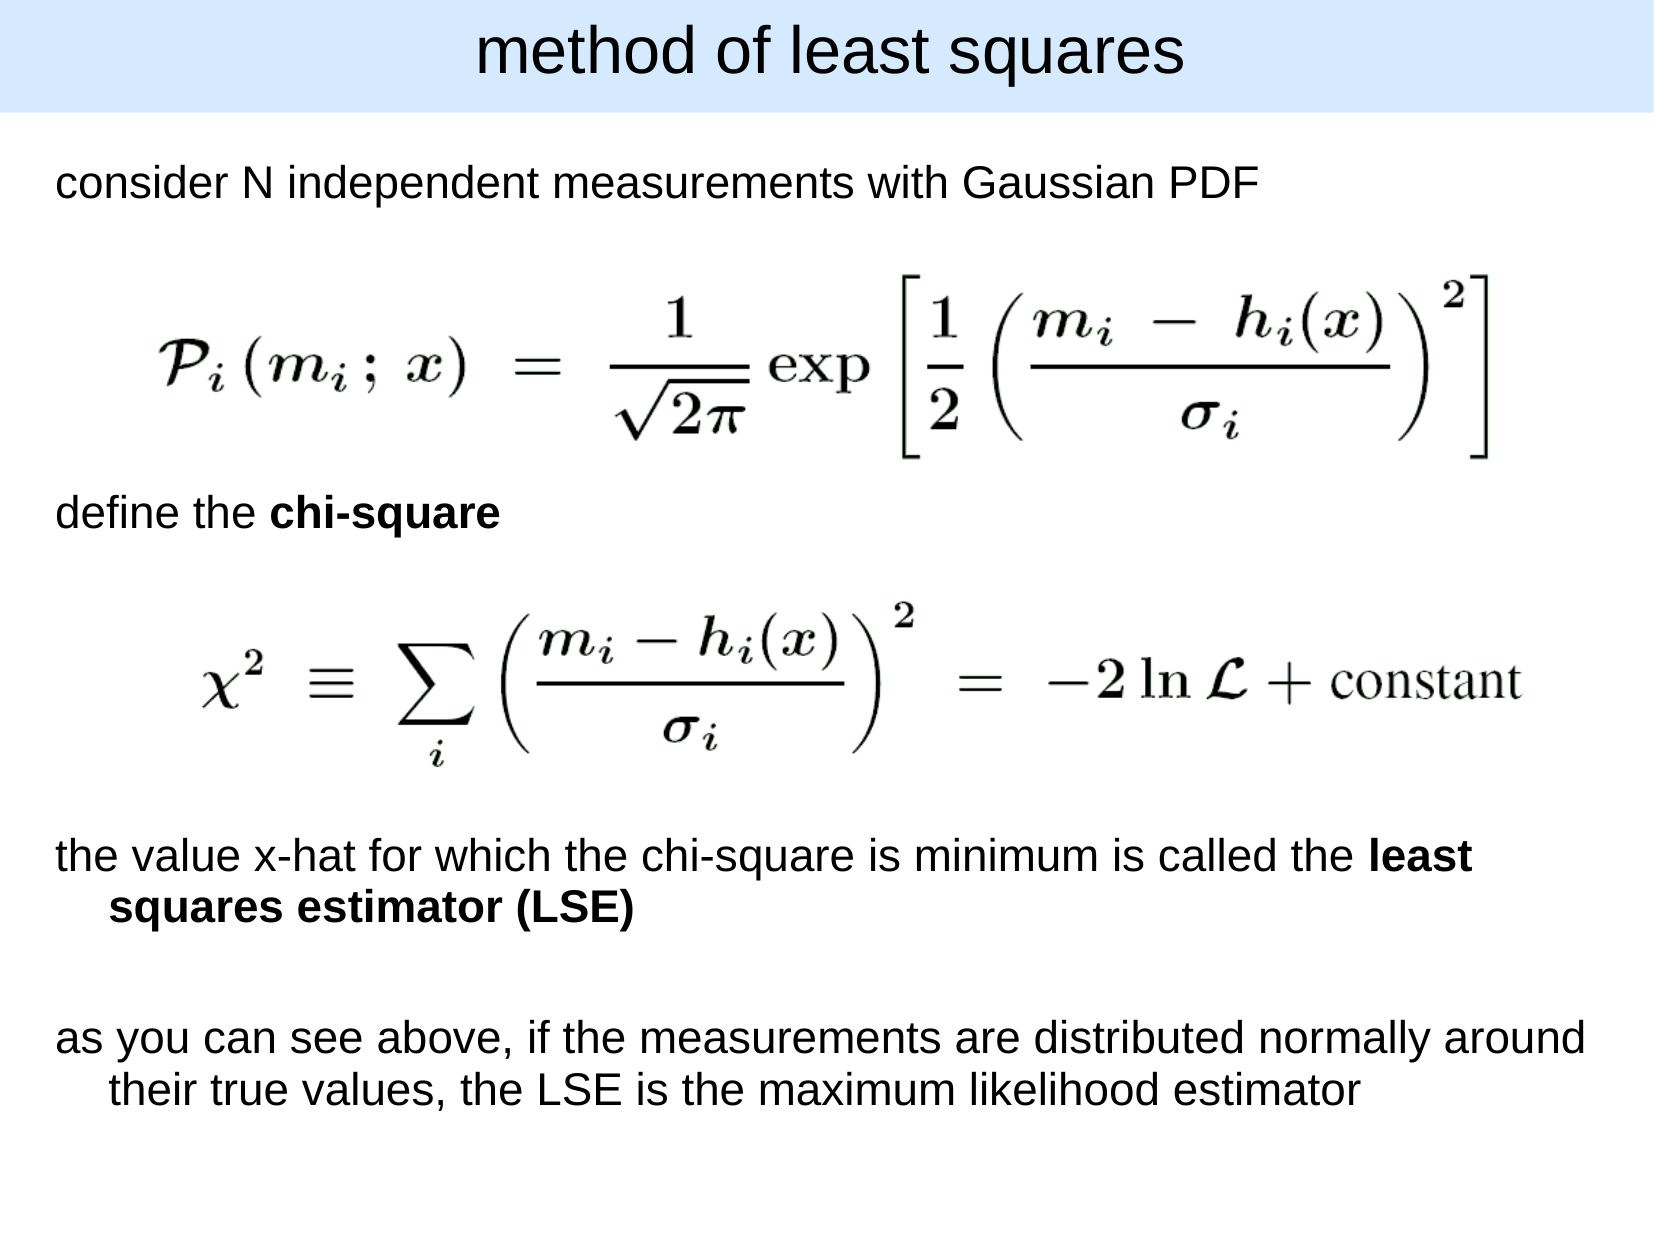

# method of least squares
consider N independent measurements with Gaussian PDF
define the chi-square
the value x-hat for which the chi-square is minimum is called the least squares estimator (LSE)
as you can see above, if the measurements are distributed normally around their true values, the LSE is the maximum likelihood estimator